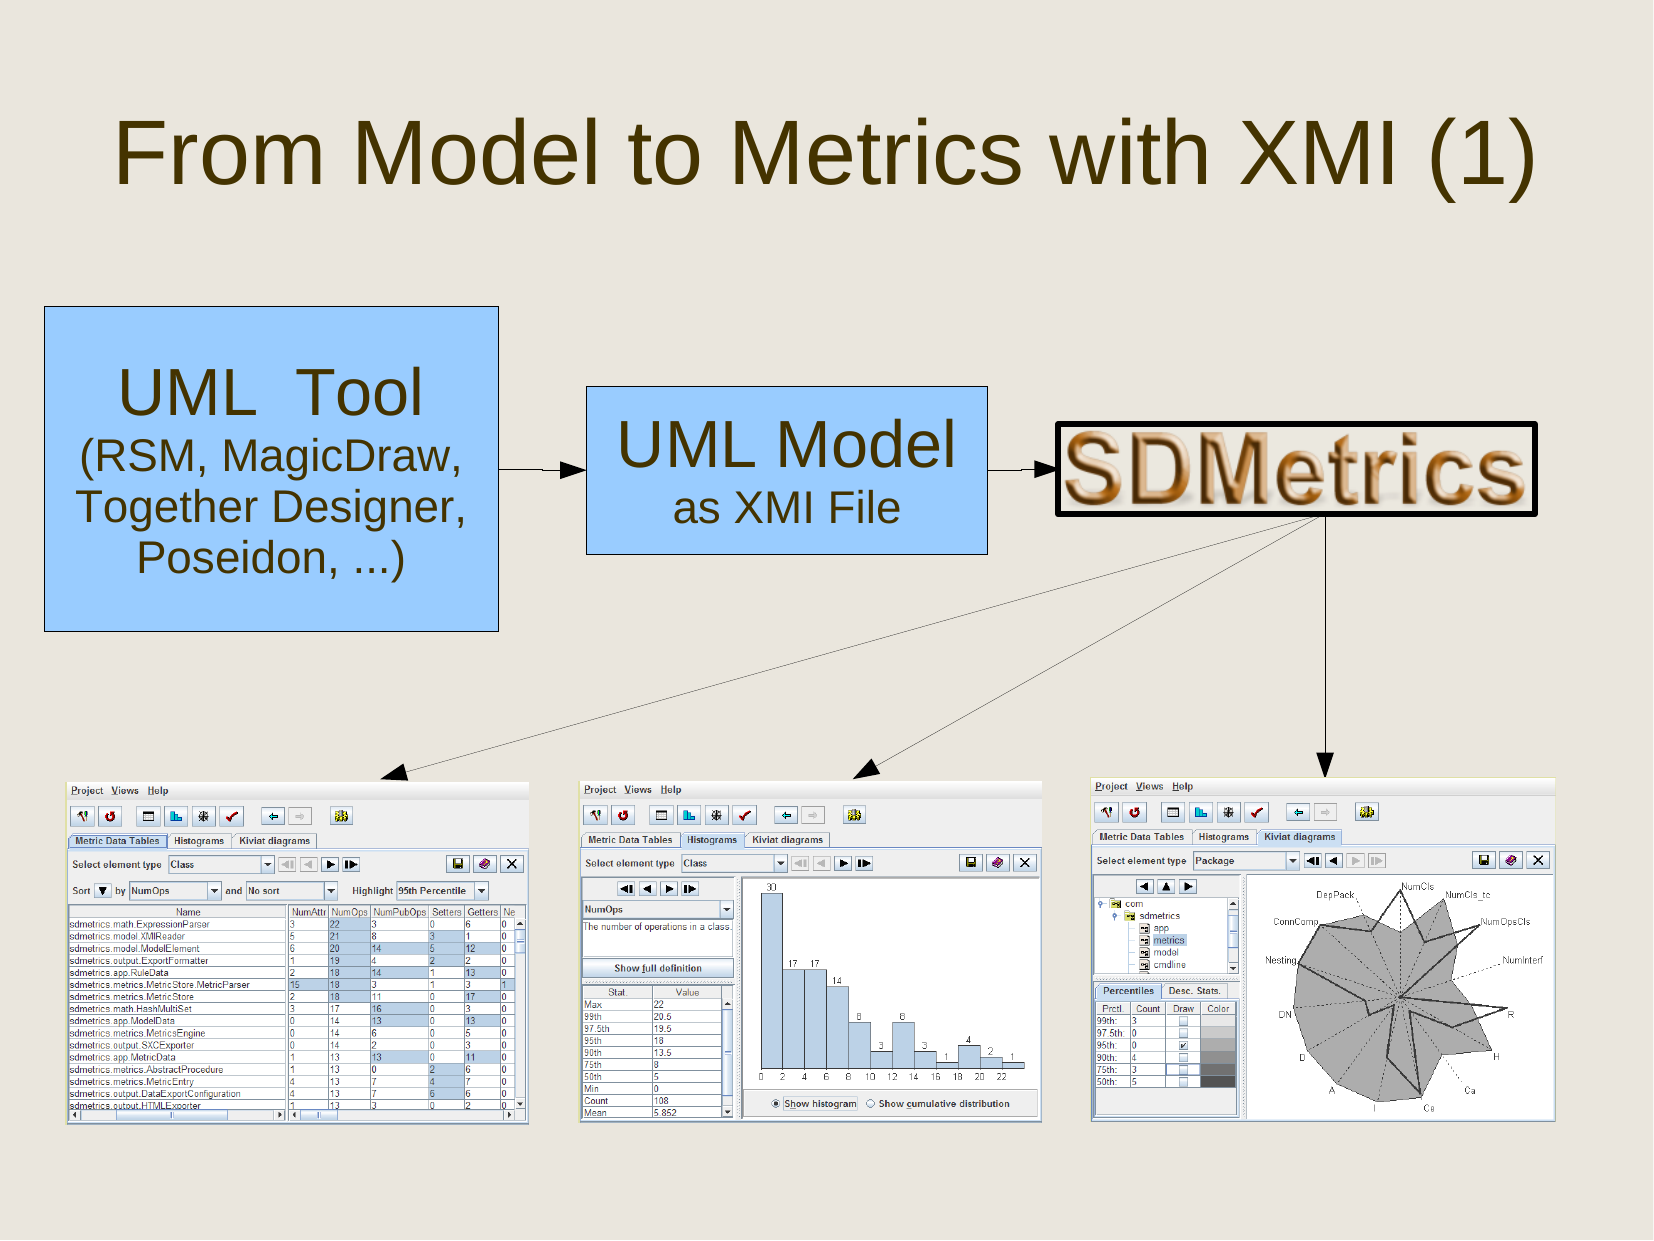

# From Model to Metrics with XMI (1)
UML Tool
(RSM, MagicDraw,
Together Designer,
Poseidon, ...)
UML Model
as XMI File